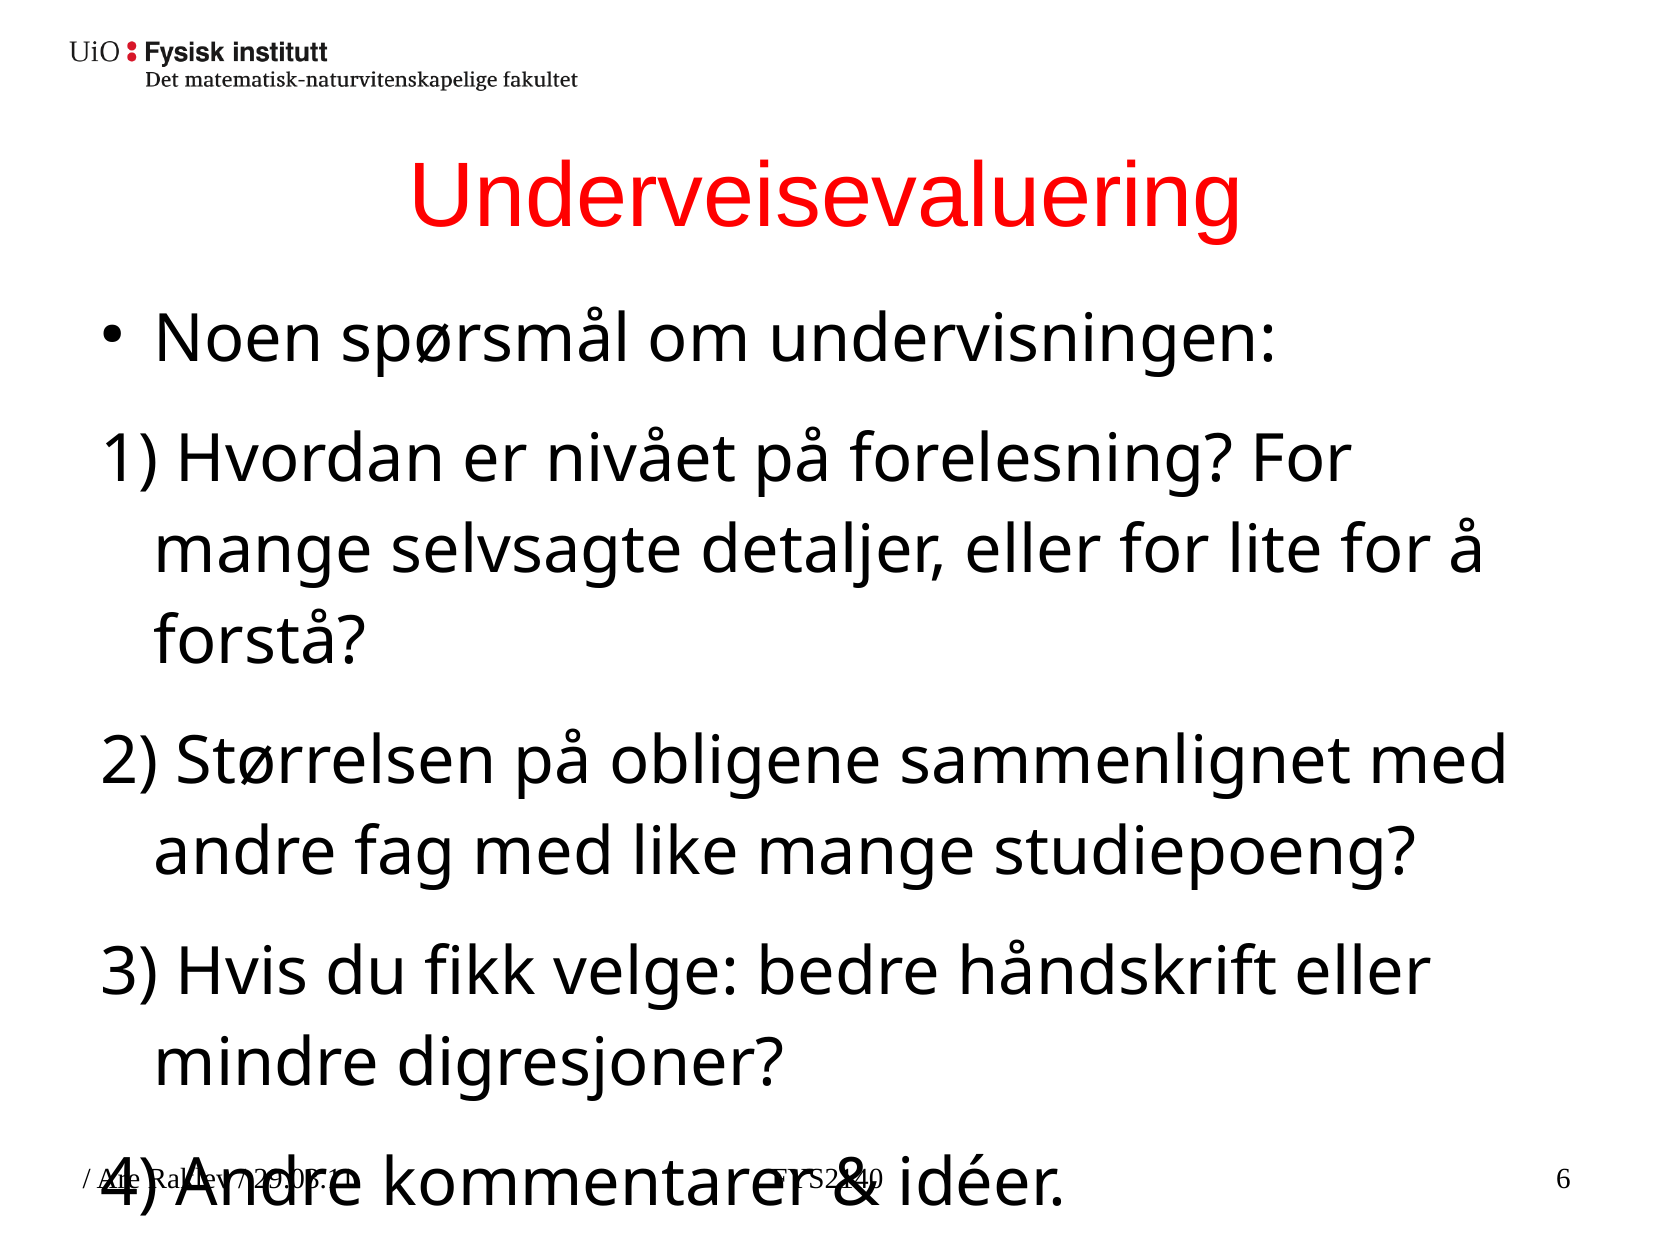

# Underveisevaluering
Noen spørsmål om undervisningen:
 Hvordan er nivået på forelesning? For mange selvsagte detaljer, eller for lite for å forstå?
 Størrelsen på obligene sammenlignet med andre fag med like mange studiepoeng?
 Hvis du fikk velge: bedre håndskrift eller mindre digresjoner?
 Andre kommentarer & idéer.
/ Are Raklev / 29.03.11
FYS2140
6